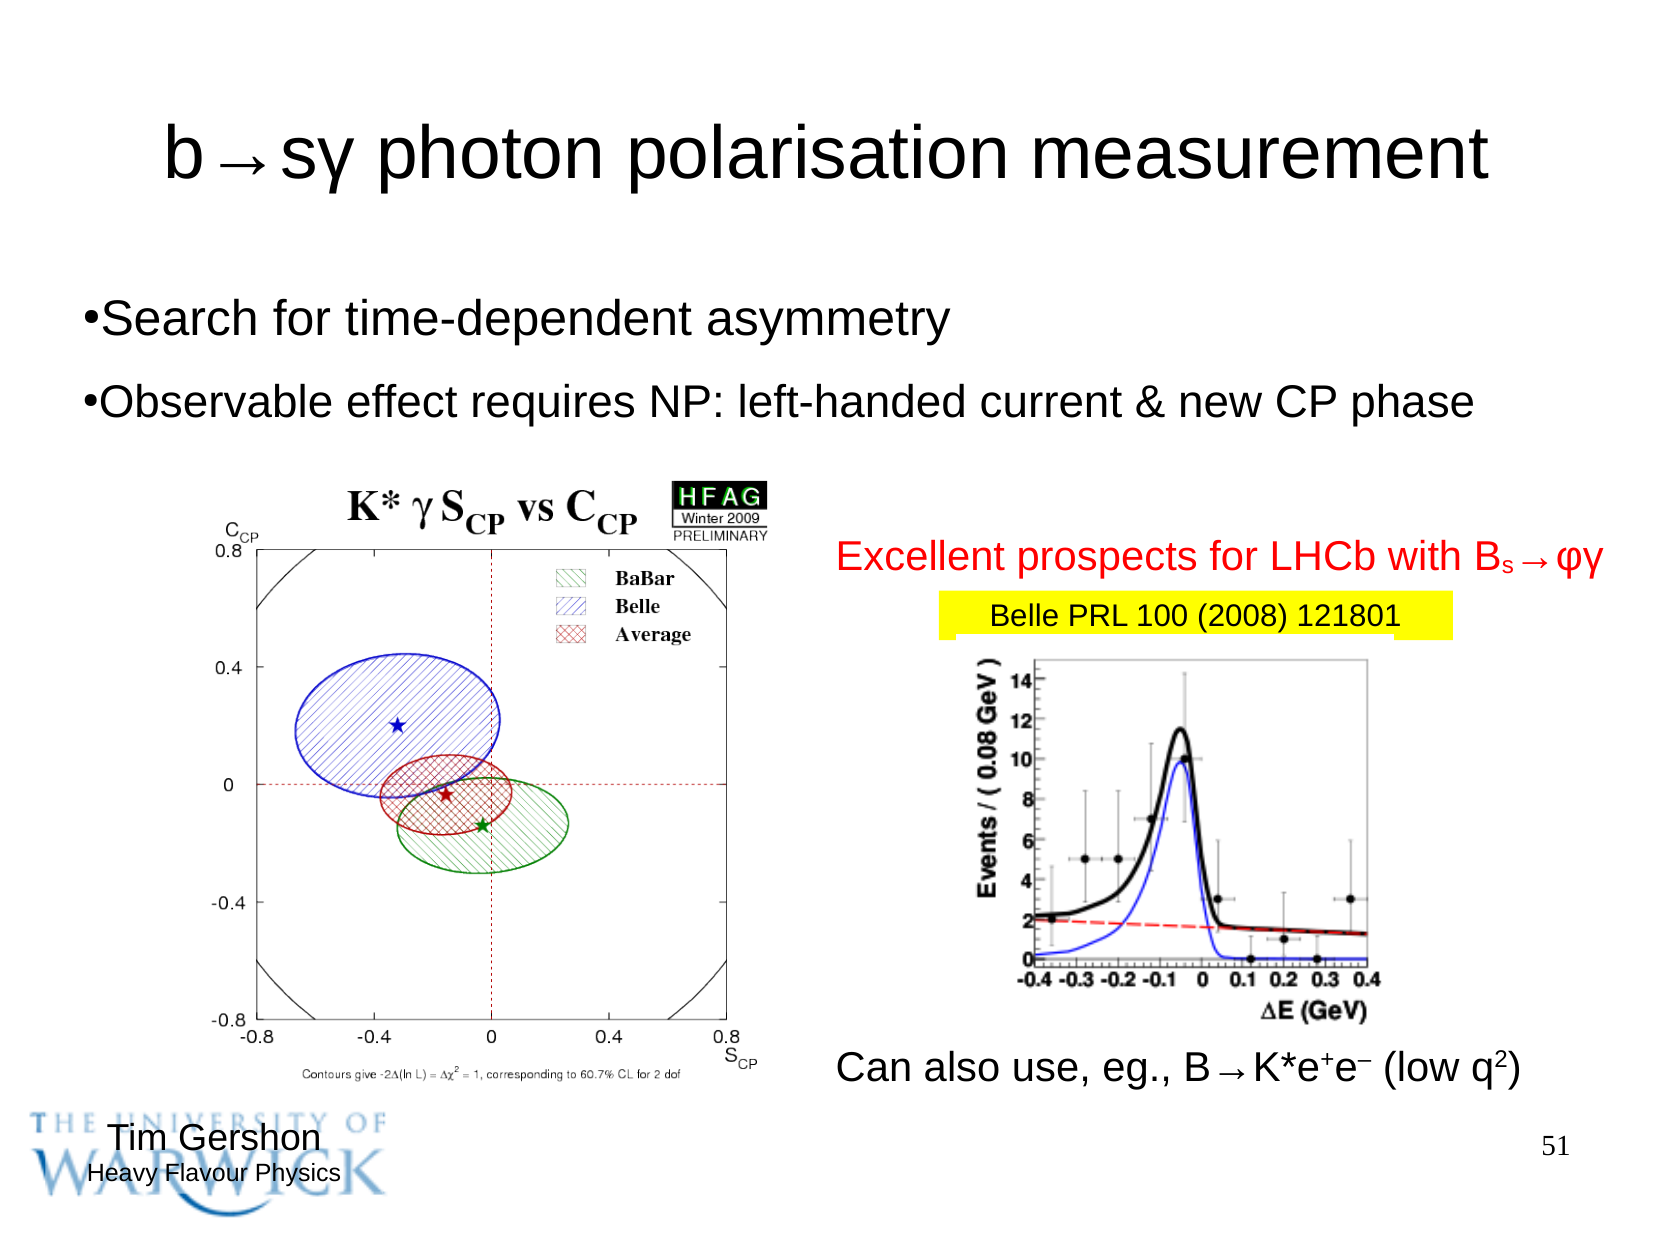

# b→sγ photon polarisation measurement
Search for time-dependent asymmetry
Observable effect requires NP: left-handed current & new CP phase
Excellent prospects for LHCb with Bs→φγ
Can also use, eg., B→K*e+e– (low q2)
Belle PRL 100 (2008) 121801
Tim Gershon
B physics experiments
Tim Gershon
Heavy Flavour Physics
51